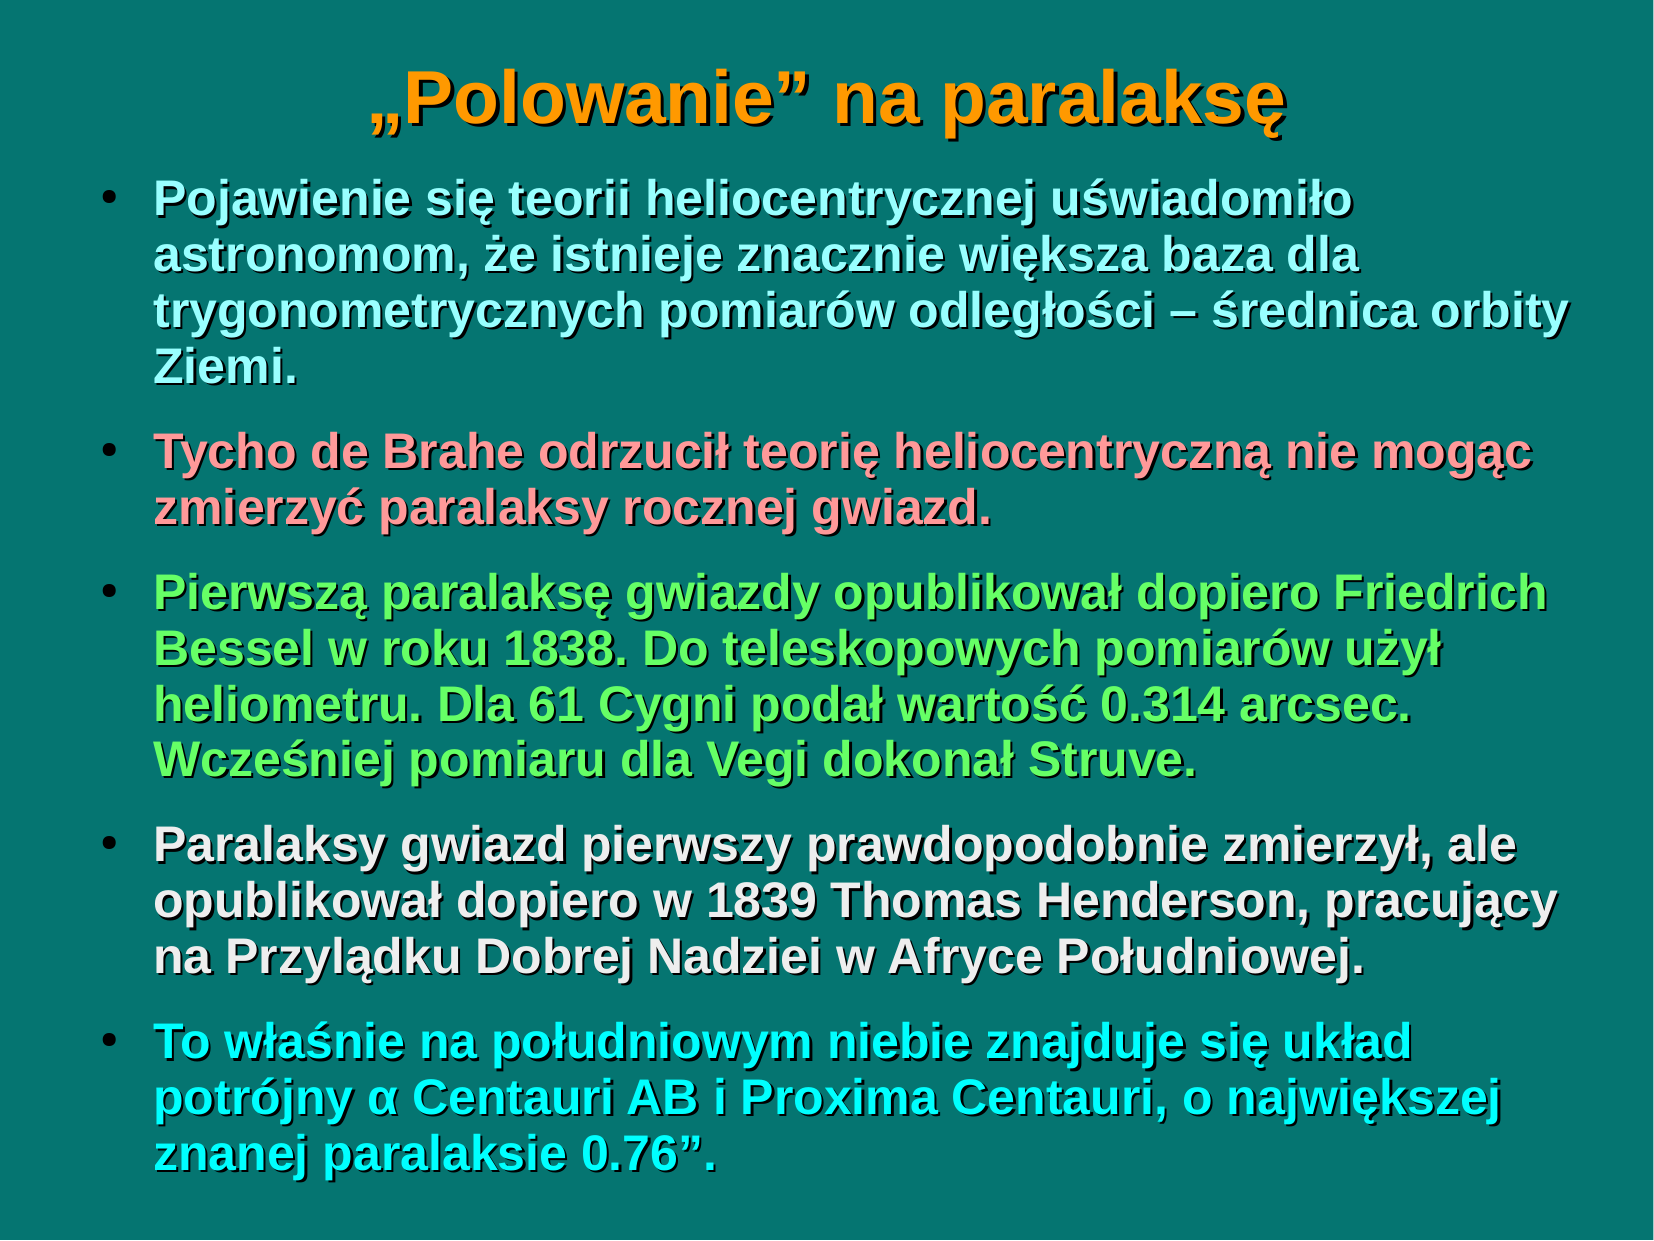

# „Polowanie” na paralaksę
Pojawienie się teorii heliocentrycznej uświadomiło astronomom, że istnieje znacznie większa baza dla trygonometrycznych pomiarów odległości – średnica orbity Ziemi.
Tycho de Brahe odrzucił teorię heliocentryczną nie mogąc zmierzyć paralaksy rocznej gwiazd.
Pierwszą paralaksę gwiazdy opublikował dopiero Friedrich Bessel w roku 1838. Do teleskopowych pomiarów użył heliometru. Dla 61 Cygni podał wartość 0.314 arcsec. Wcześniej pomiaru dla Vegi dokonał Struve.
Paralaksy gwiazd pierwszy prawdopodobnie zmierzył, ale opublikował dopiero w 1839 Thomas Henderson, pracujący na Przylądku Dobrej Nadziei w Afryce Południowej.
To właśnie na południowym niebie znajduje się układ potrójny α Centauri AB i Proxima Centauri, o największej znanej paralaksie 0.76”.